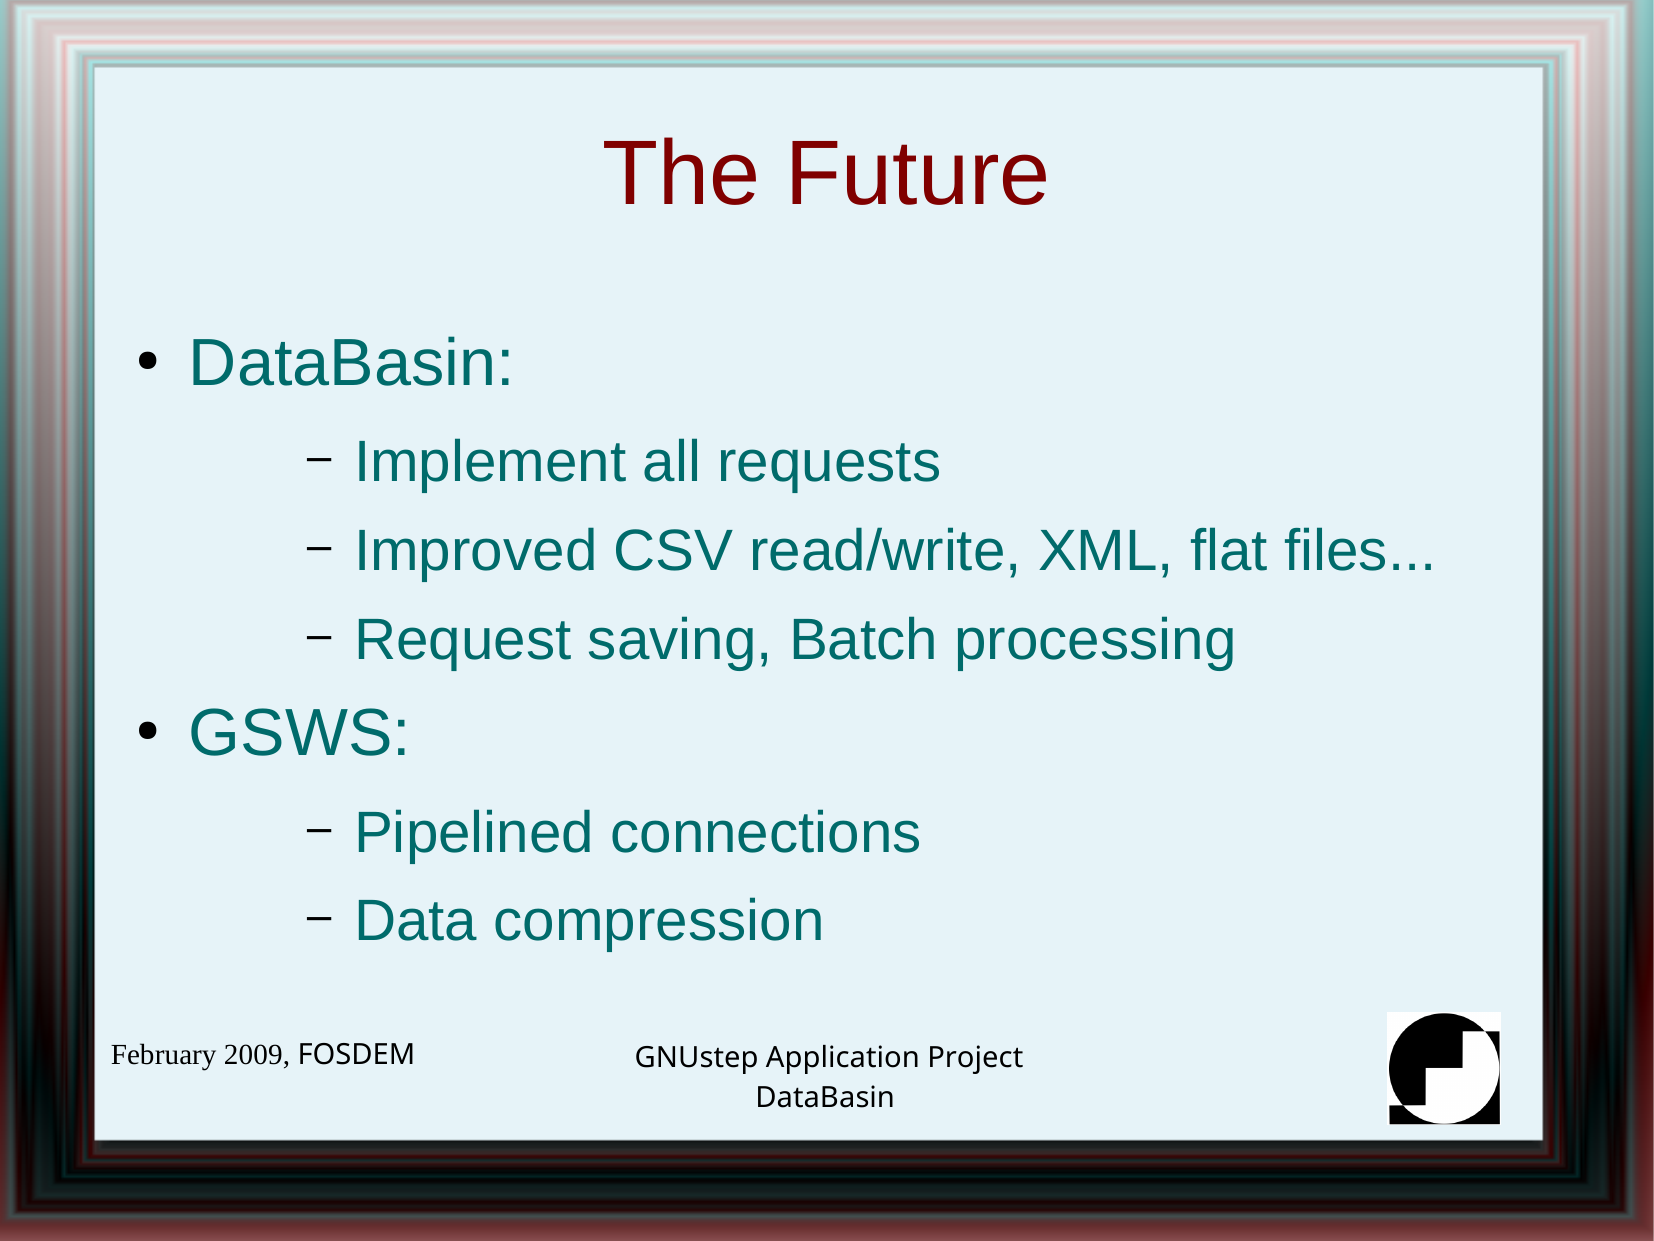

# The Future
DataBasin:
Implement all requests
Improved CSV read/write, XML, flat files...
Request saving, Batch processing
GSWS:
Pipelined connections
Data compression